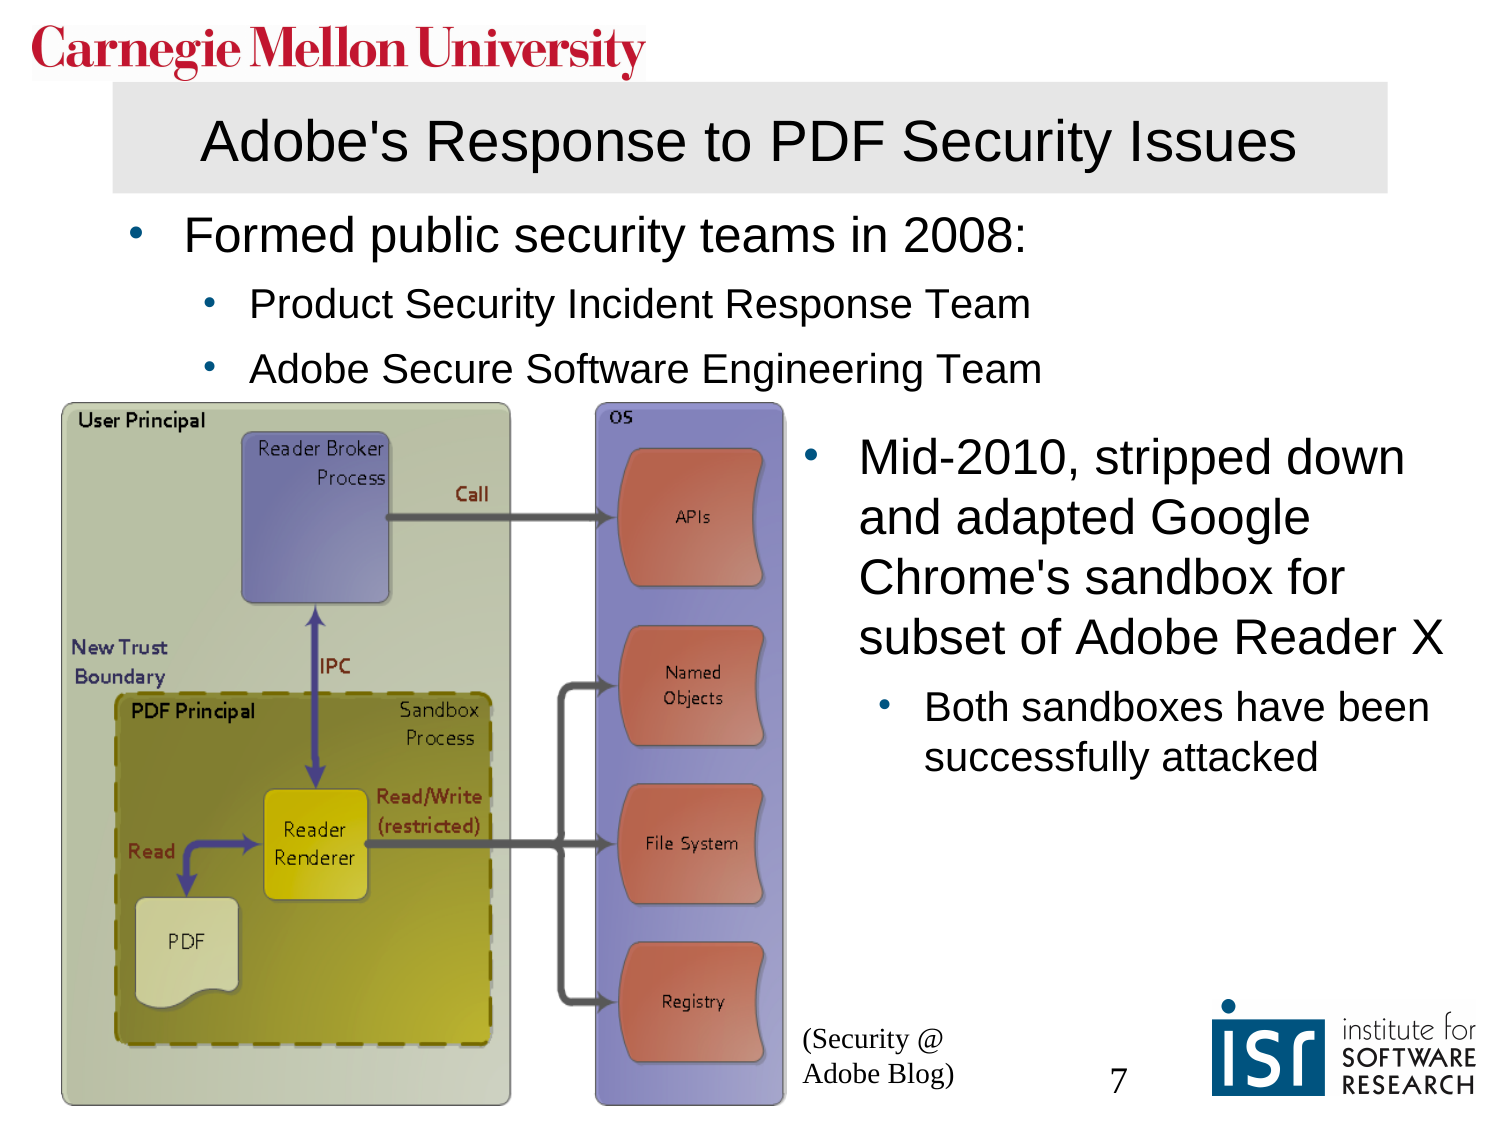

# Adobe's Response to PDF Security Issues
Formed public security teams in 2008:
Product Security Incident Response Team
Adobe Secure Software Engineering Team
Mid-2010, stripped down and adapted Google Chrome's sandbox for subset of Adobe Reader X
Both sandboxes have been successfully attacked
(Security @ Adobe Blog)